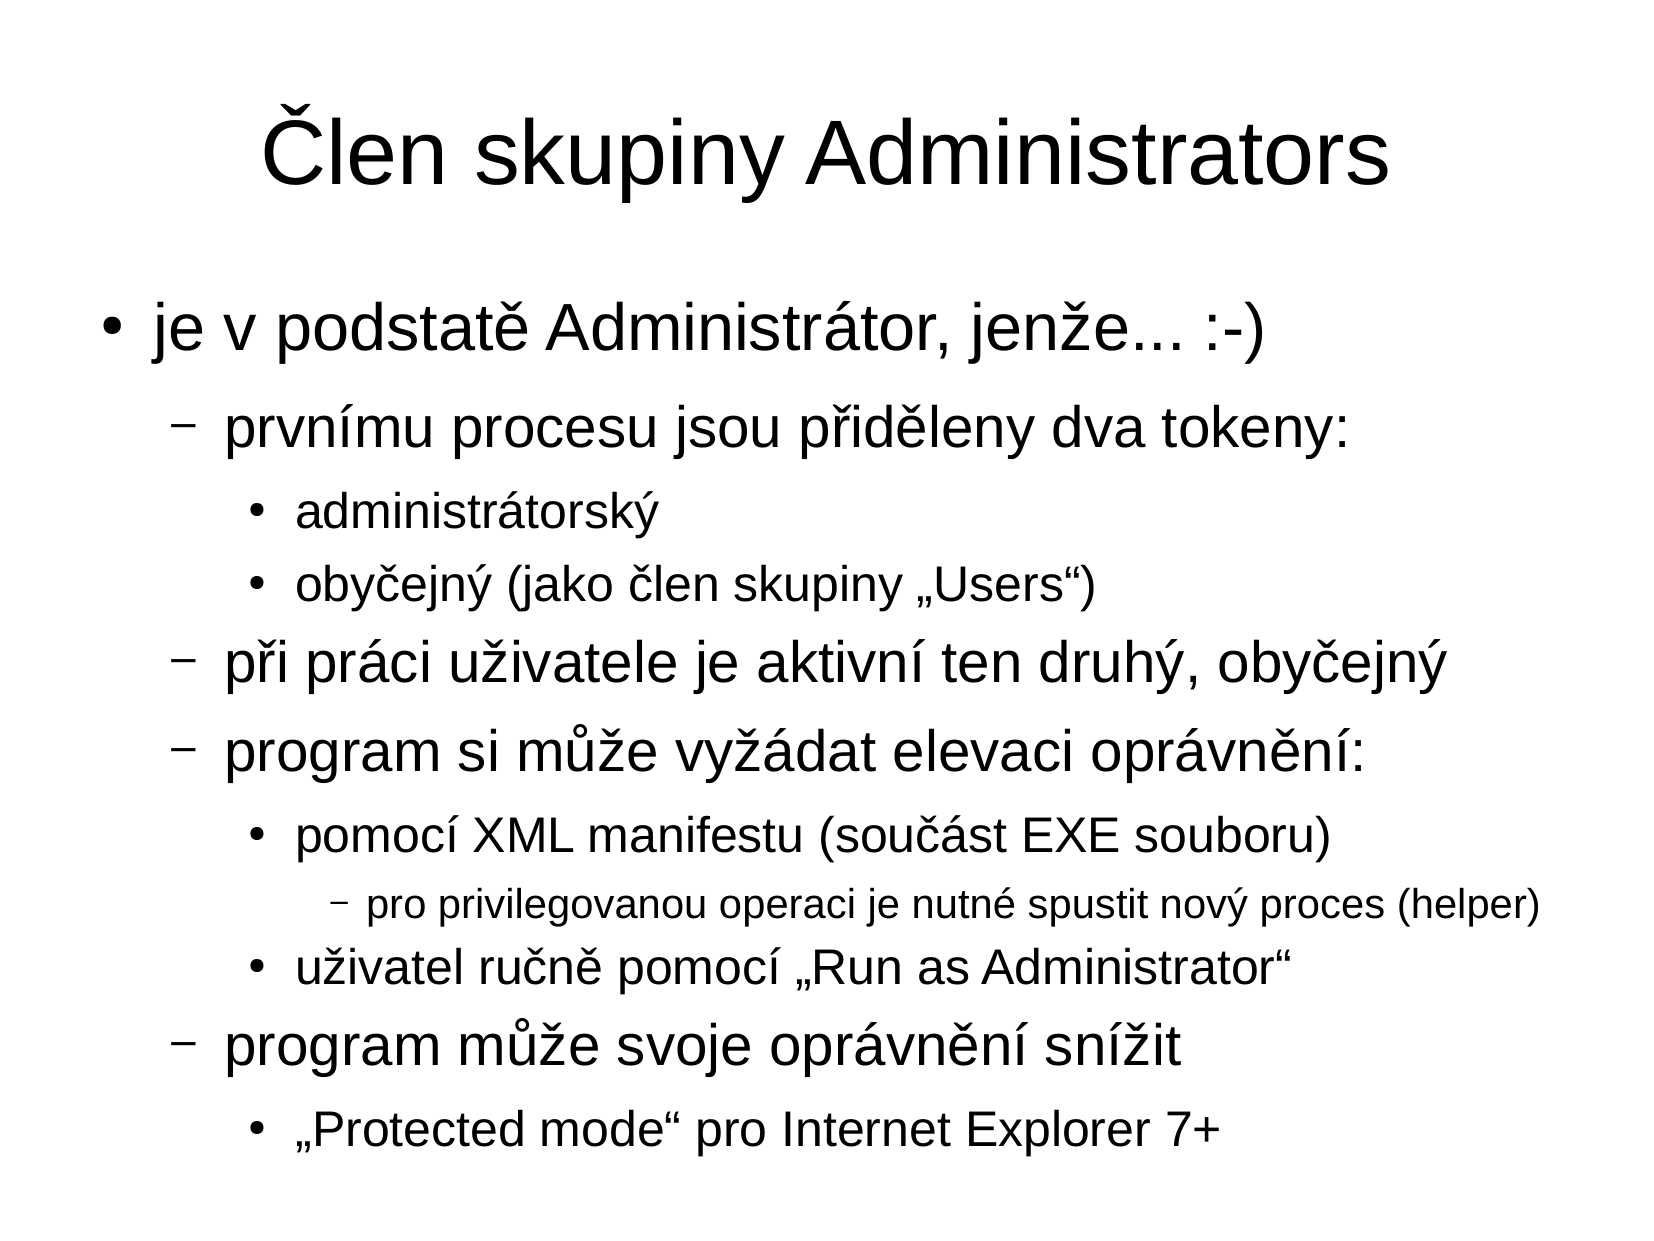

# Člen skupiny Administrators
je v podstatě Administrátor, jenže... :-)
prvnímu procesu jsou přiděleny dva tokeny:
administrátorský
obyčejný (jako člen skupiny „Users“)
při práci uživatele je aktivní ten druhý, obyčejný
program si může vyžádat elevaci oprávnění:
pomocí XML manifestu (součást EXE souboru)
pro privilegovanou operaci je nutné spustit nový proces (helper)
uživatel ručně pomocí „Run as Administrator“
program může svoje oprávnění snížit
„Protected mode“ pro Internet Explorer 7+